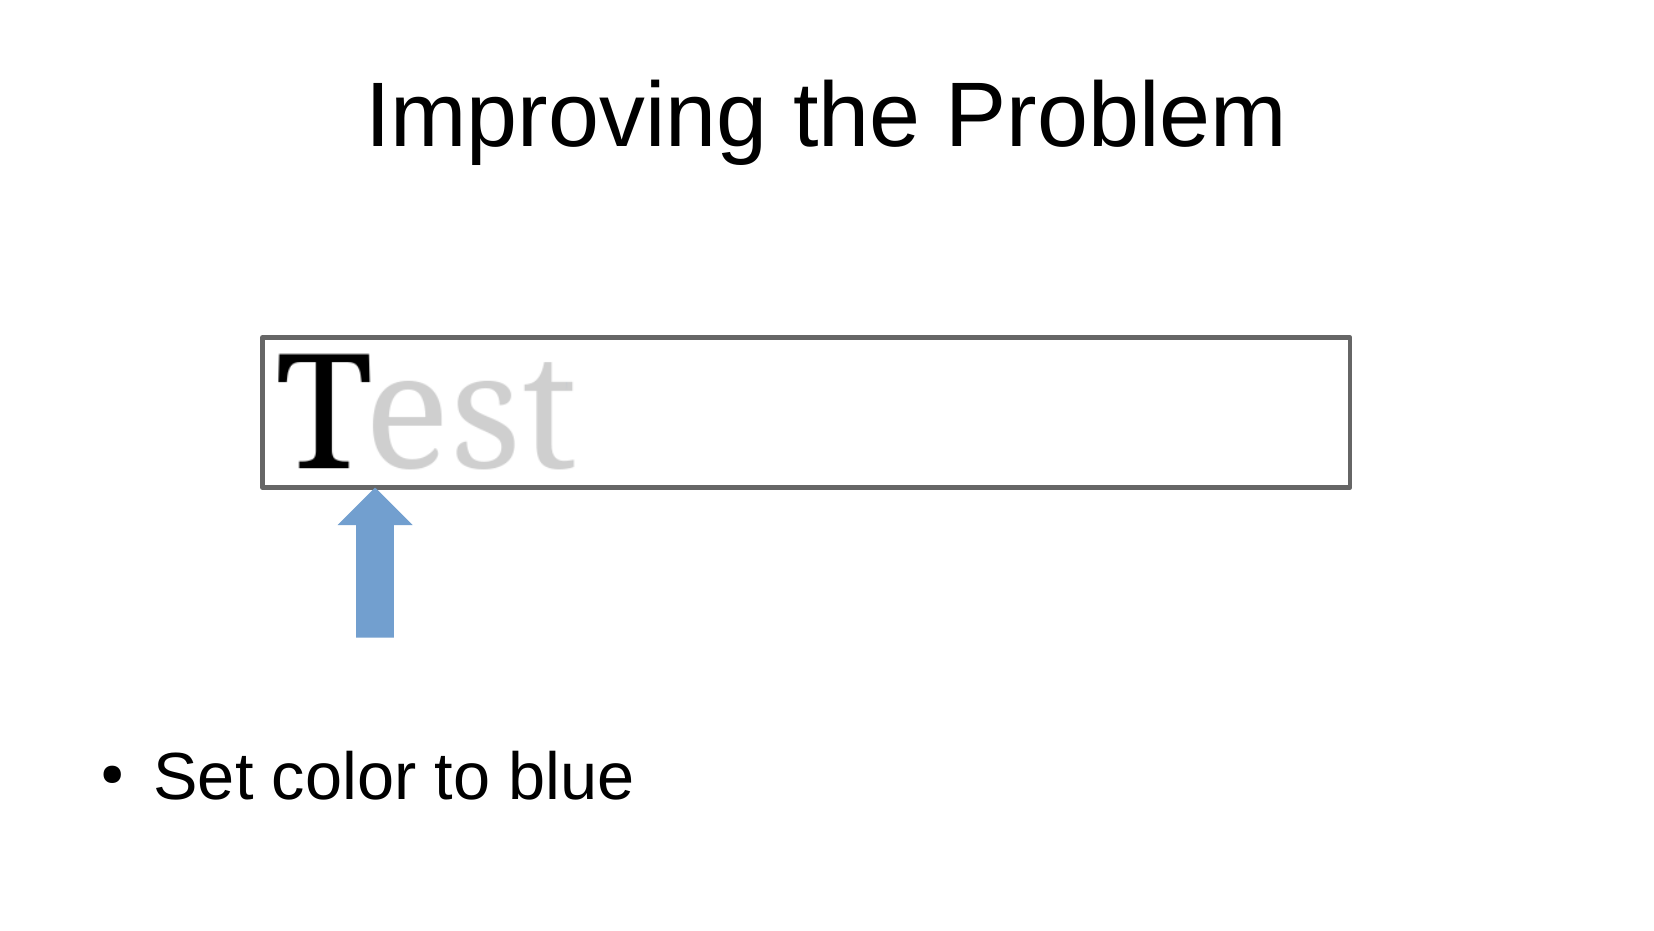

# Improving the Problem
Set color to blue